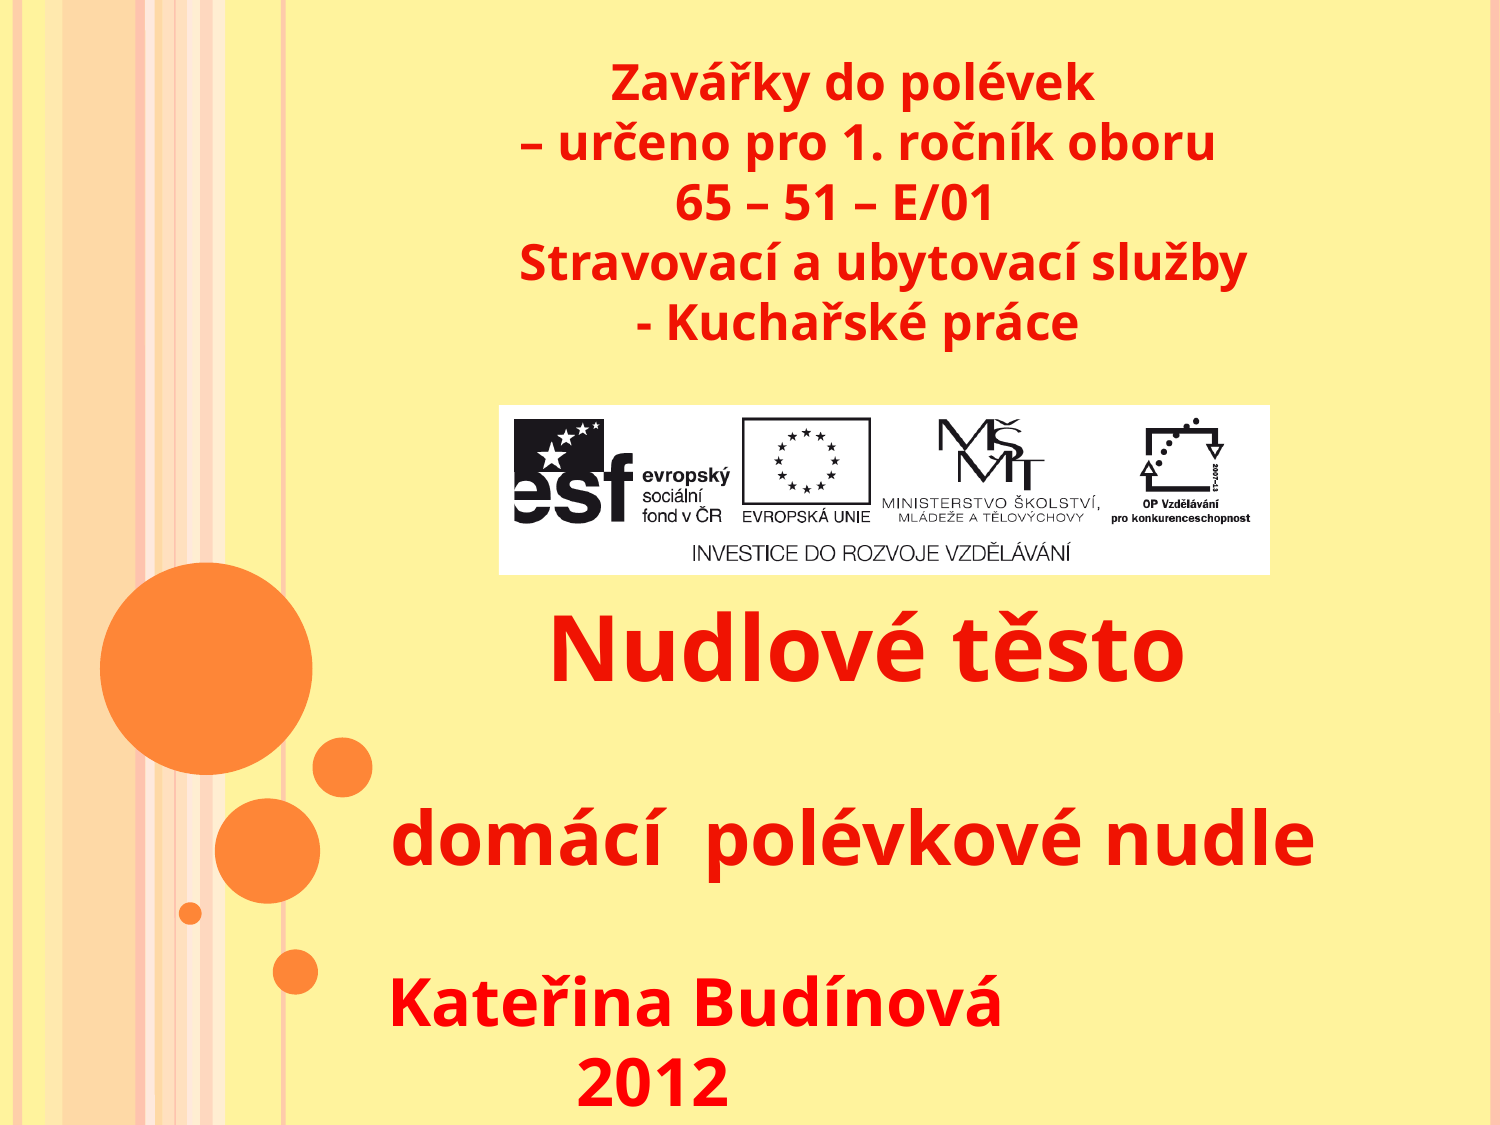

# Zavářky do polévek – určeno pro 1. ročník oboru 65 – 51 – E/01 Stravovací a ubytovací služby - Kuchařské práce Nudlové těsto domácí polévkové nudle
Kateřina Budínová 2012